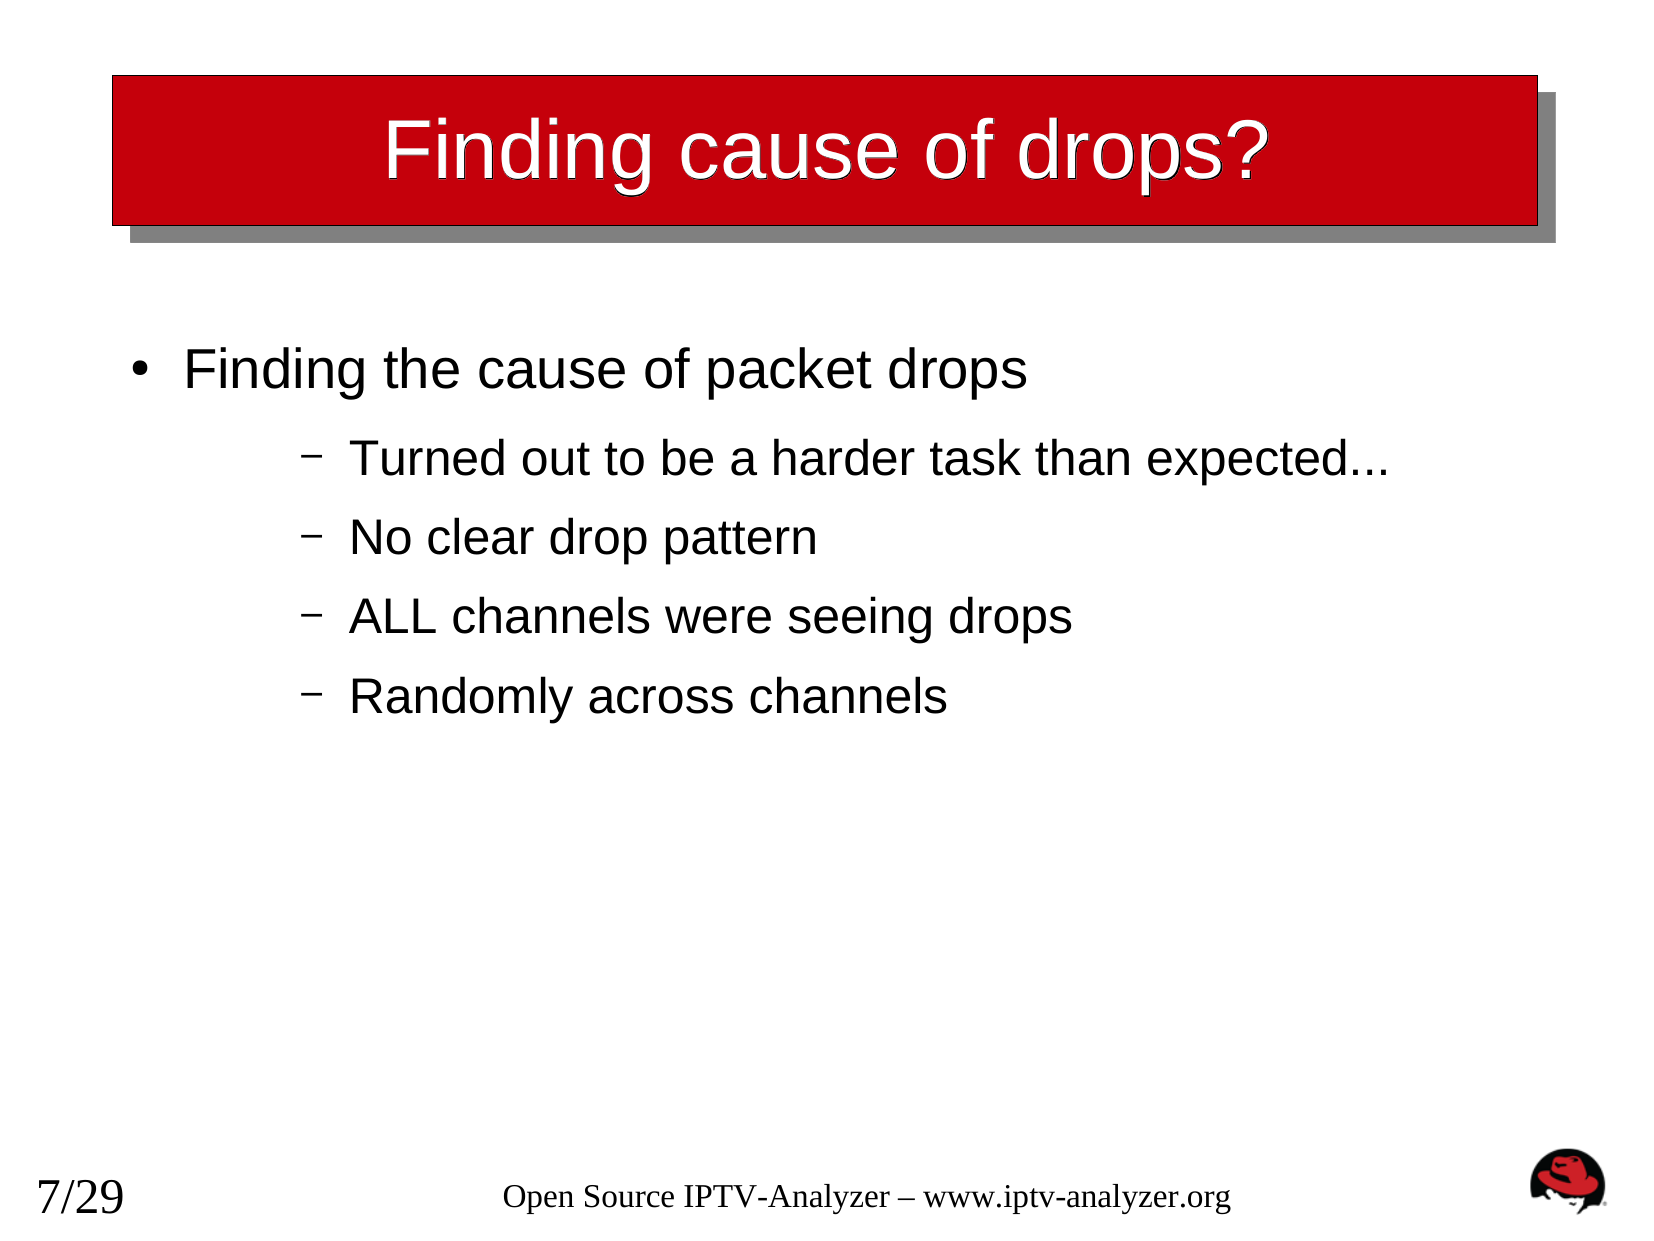

# Finding cause of drops?
Finding the cause of packet drops
Turned out to be a harder task than expected...
No clear drop pattern
ALL channels were seeing drops
Randomly across channels